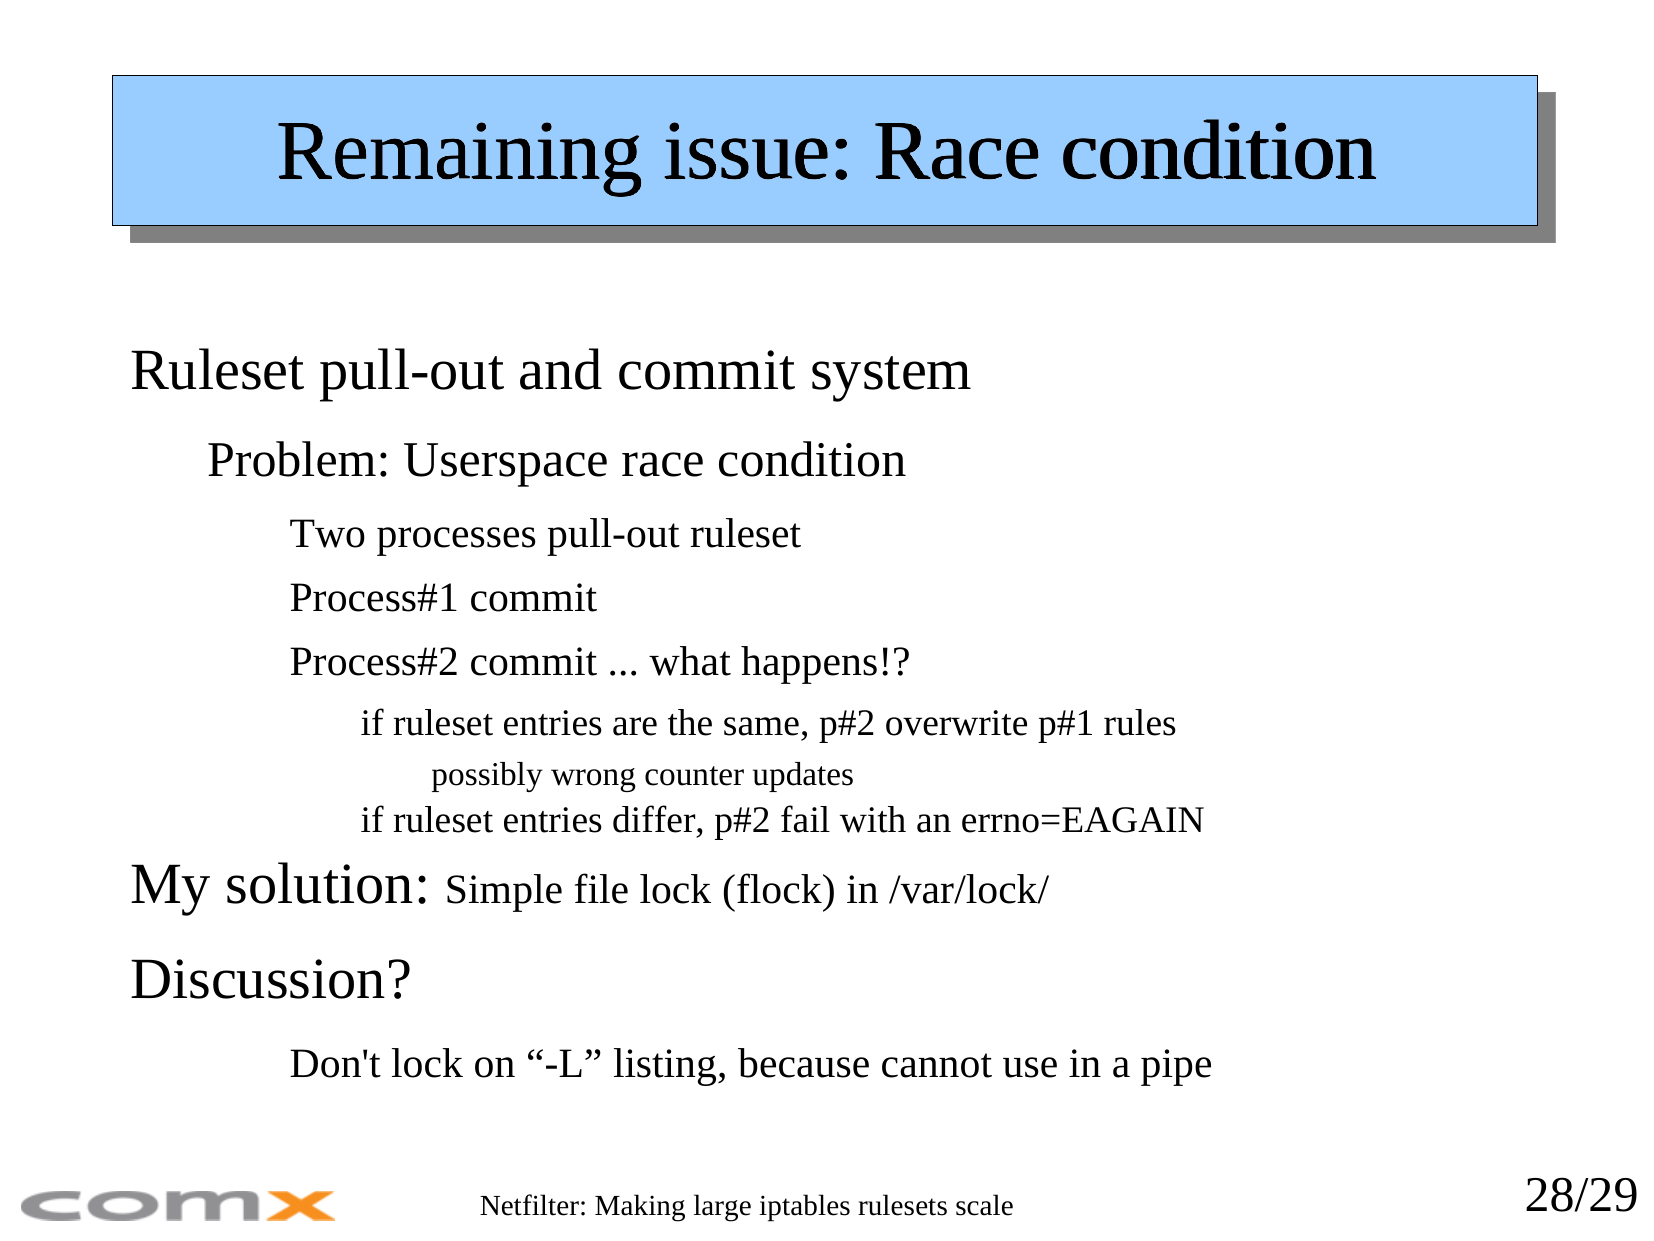

# Remaining issue: Race condition
Ruleset pull-out and commit system
Problem: Userspace race condition
Two processes pull-out ruleset
Process#1 commit
Process#2 commit ... what happens!?
if ruleset entries are the same, p#2 overwrite p#1 rules
possibly wrong counter updates
if ruleset entries differ, p#2 fail with an errno=EAGAIN
My solution: Simple file lock (flock) in /var/lock/
Discussion?
Don't lock on “-L” listing, because cannot use in a pipe